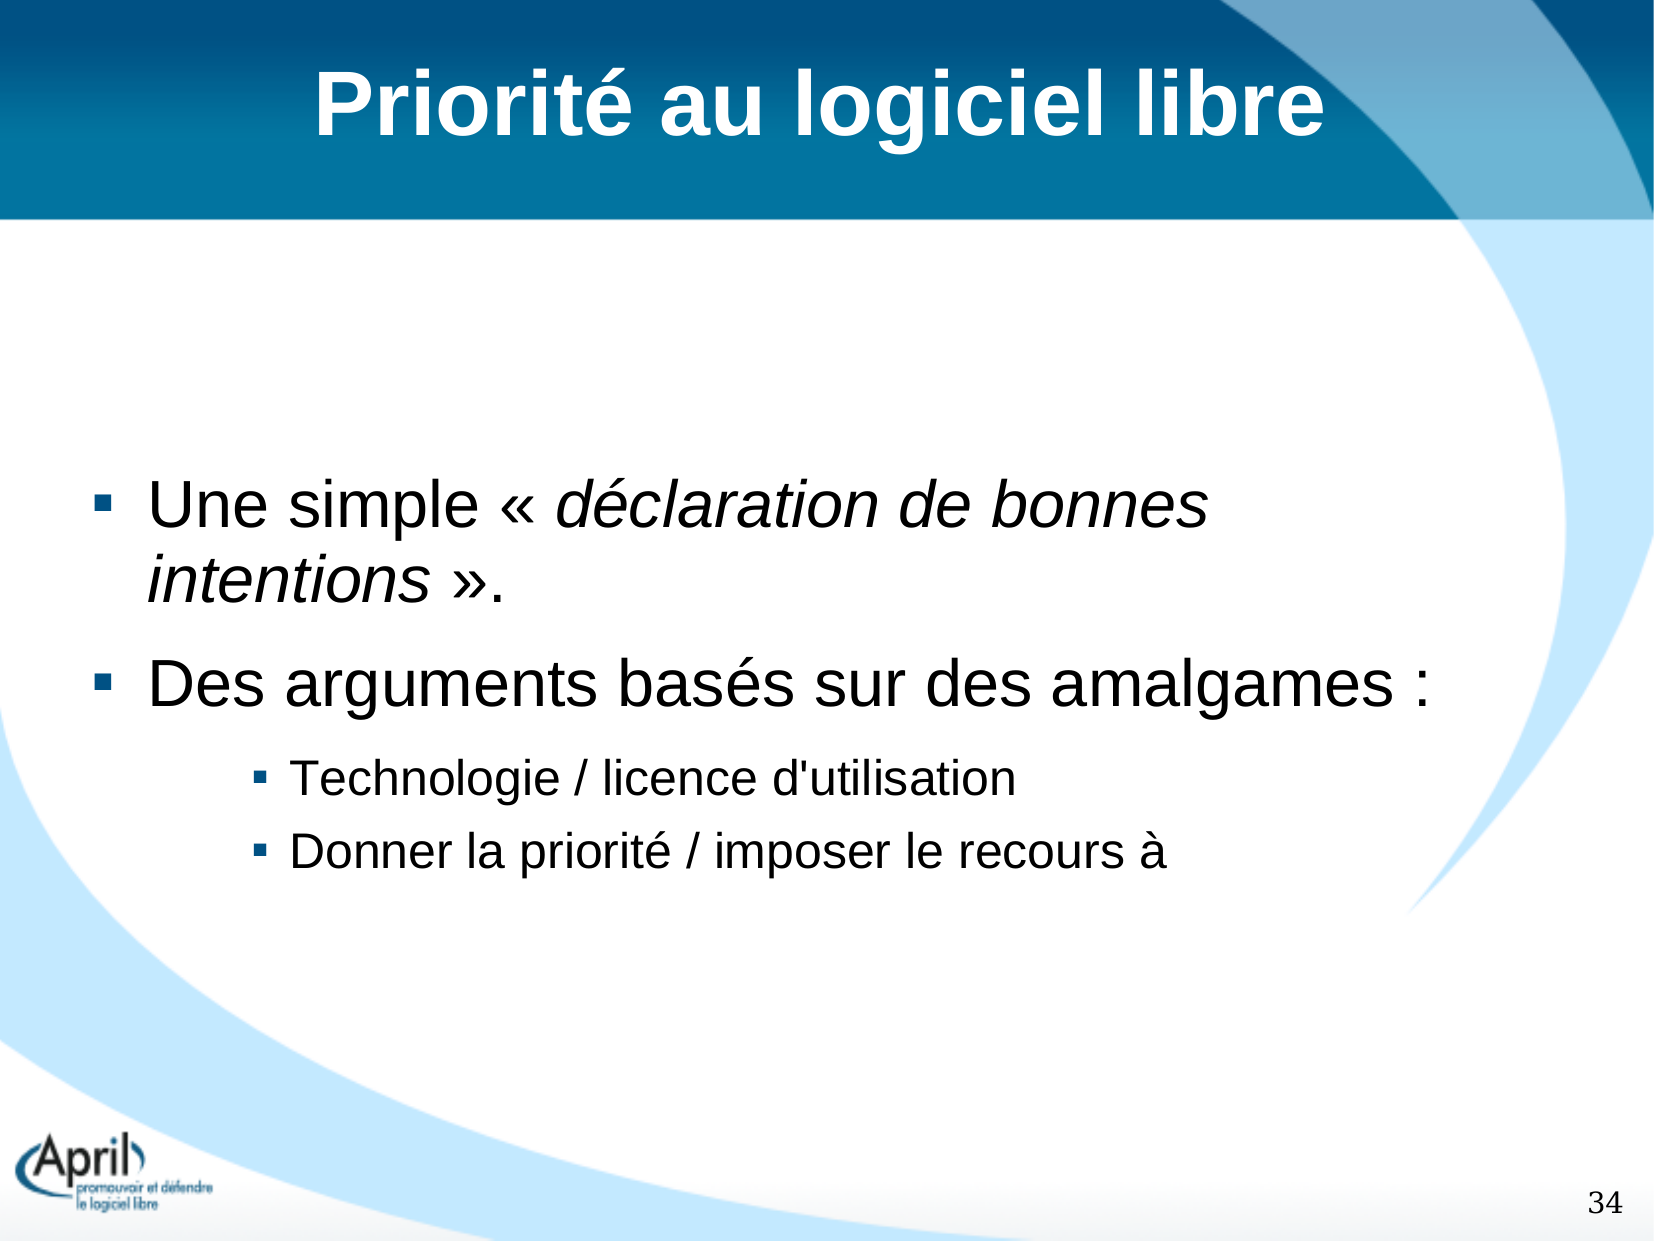

# Priorité au logiciel libre
Une simple « déclaration de bonnes intentions ».
Des arguments basés sur des amalgames :
Technologie / licence d'utilisation
Donner la priorité / imposer le recours à
34